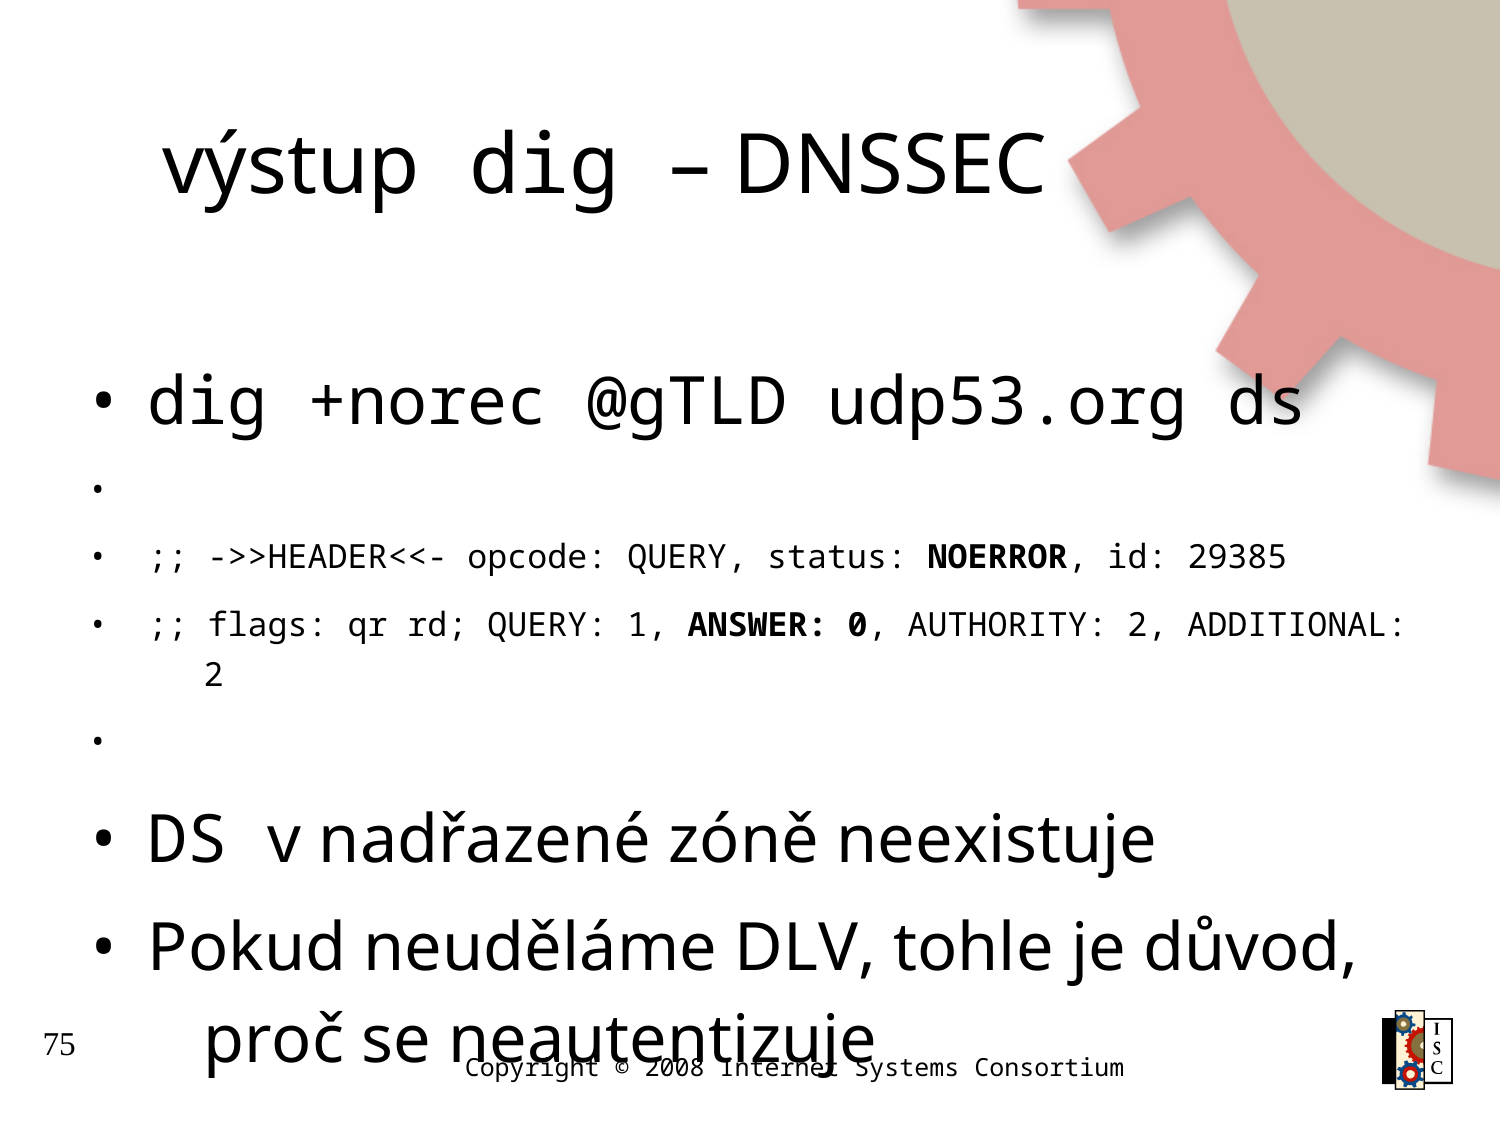

# výstup dig – DNSSEC
dig +norec @gTLD udp53.org ds
;; ->>HEADER<<- opcode: QUERY, status: NOERROR, id: 29385
;; flags: qr rd; QUERY: 1, ANSWER: 0, AUTHORITY: 2, ADDITIONAL: 2
DS v nadřazené zóně neexistuje
Pokud neuděláme DLV, tohle je důvod, proč se neautentizuje